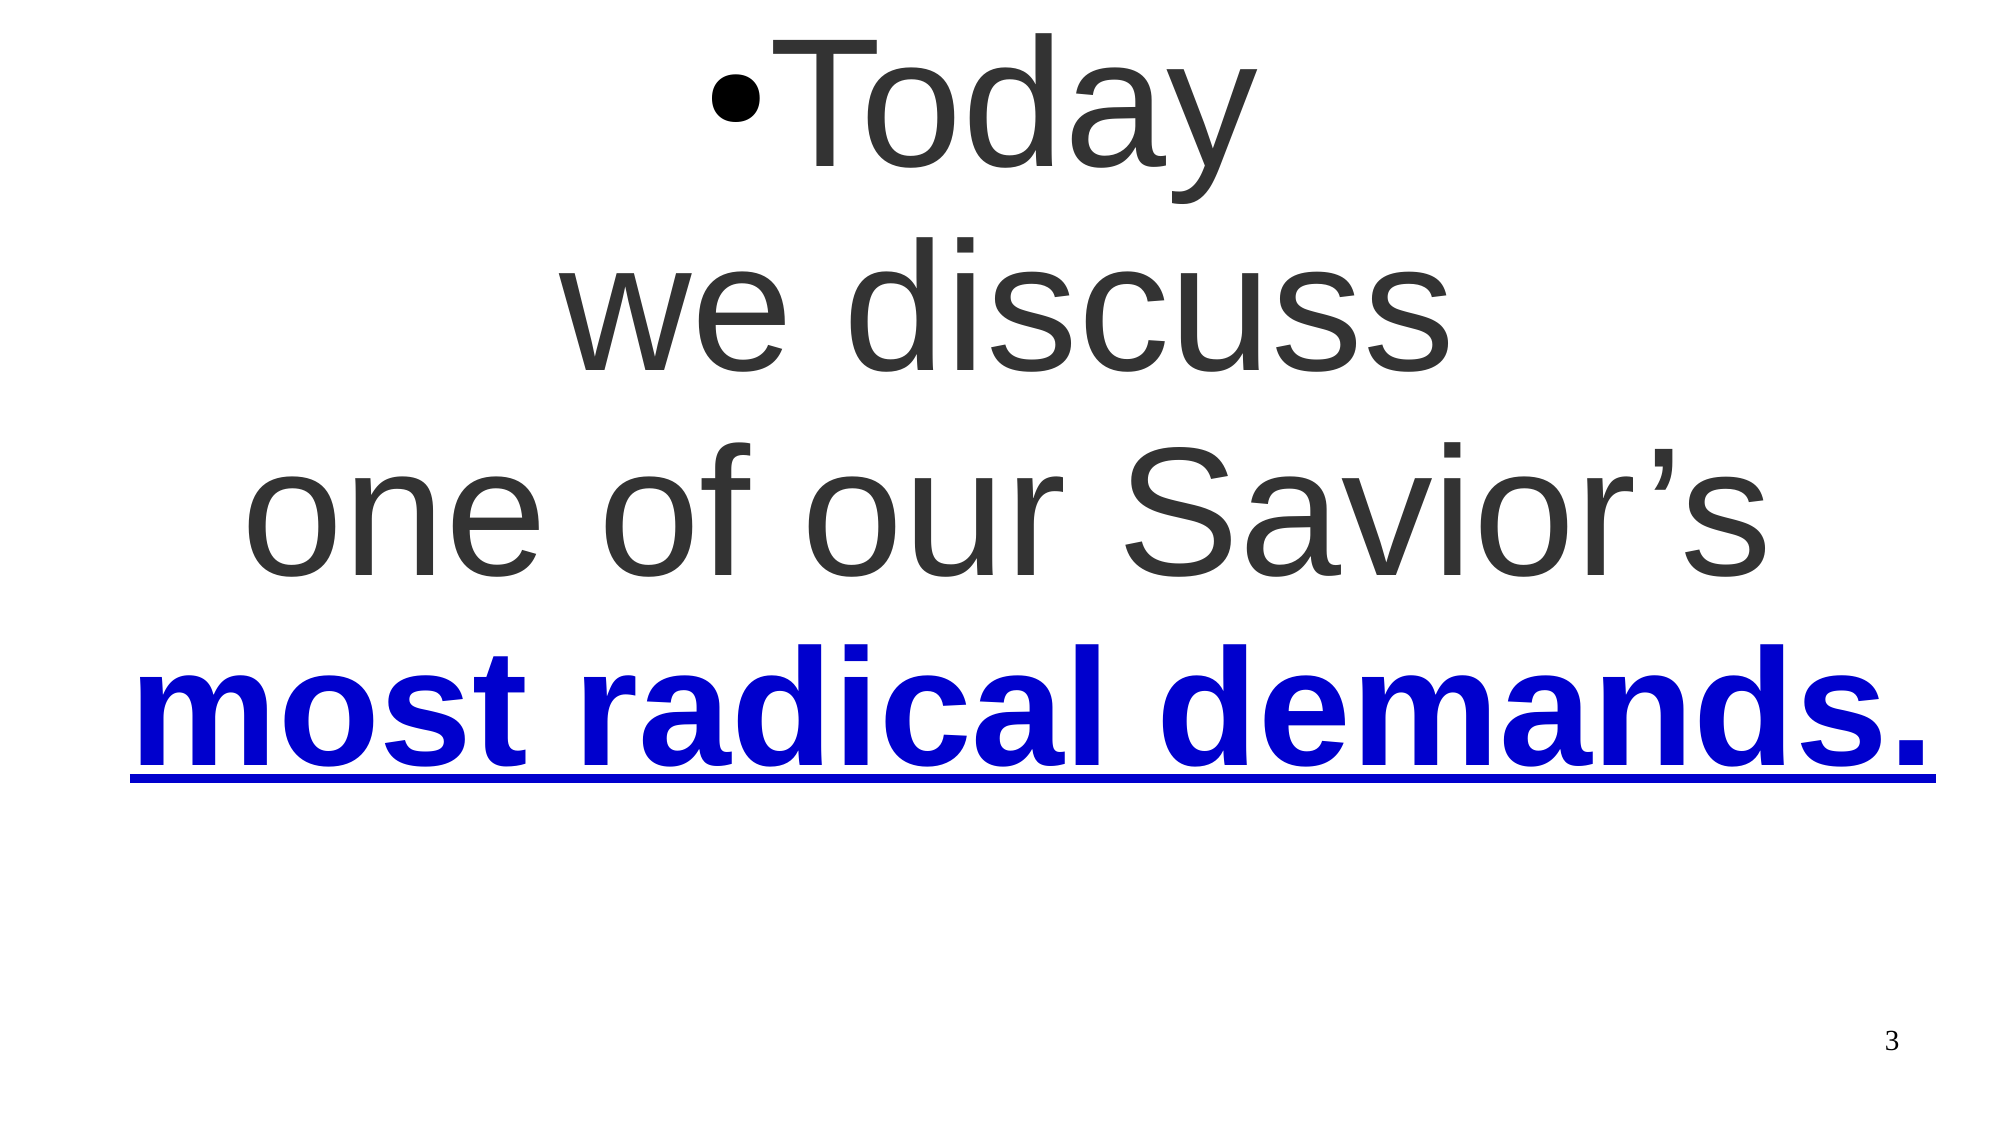

# Today we discuss one of our Savior’s most radical demands.
3